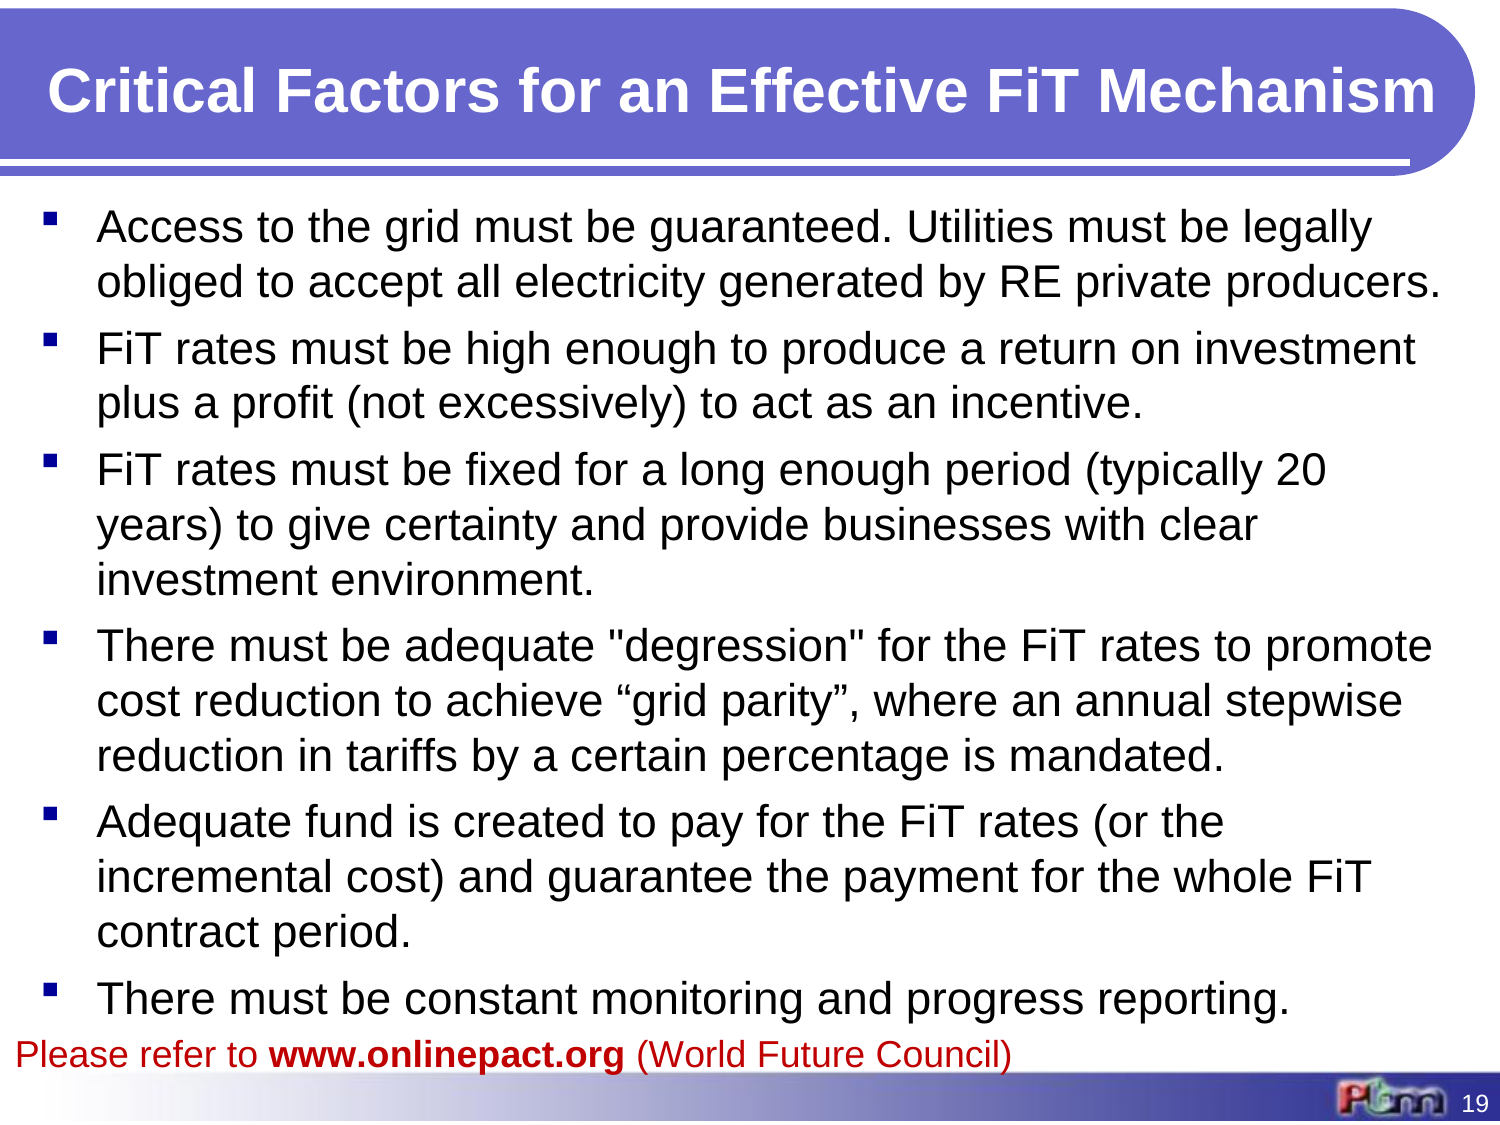

# Critical Factors for an Effective FiT Mechanism
Access to the grid must be guaranteed. Utilities must be legally obliged to accept all electricity generated by RE private producers.
FiT rates must be high enough to produce a return on investment plus a profit (not excessively) to act as an incentive.
FiT rates must be fixed for a long enough period (typically 20 years) to give certainty and provide businesses with clear investment environment.
There must be adequate "degression" for the FiT rates to promote cost reduction to achieve “grid parity”, where an annual stepwise reduction in tariffs by a certain percentage is mandated.
Adequate fund is created to pay for the FiT rates (or the incremental cost) and guarantee the payment for the whole FiT contract period.
There must be constant monitoring and progress reporting.
Please refer to www.onlinepact.org (World Future Council)